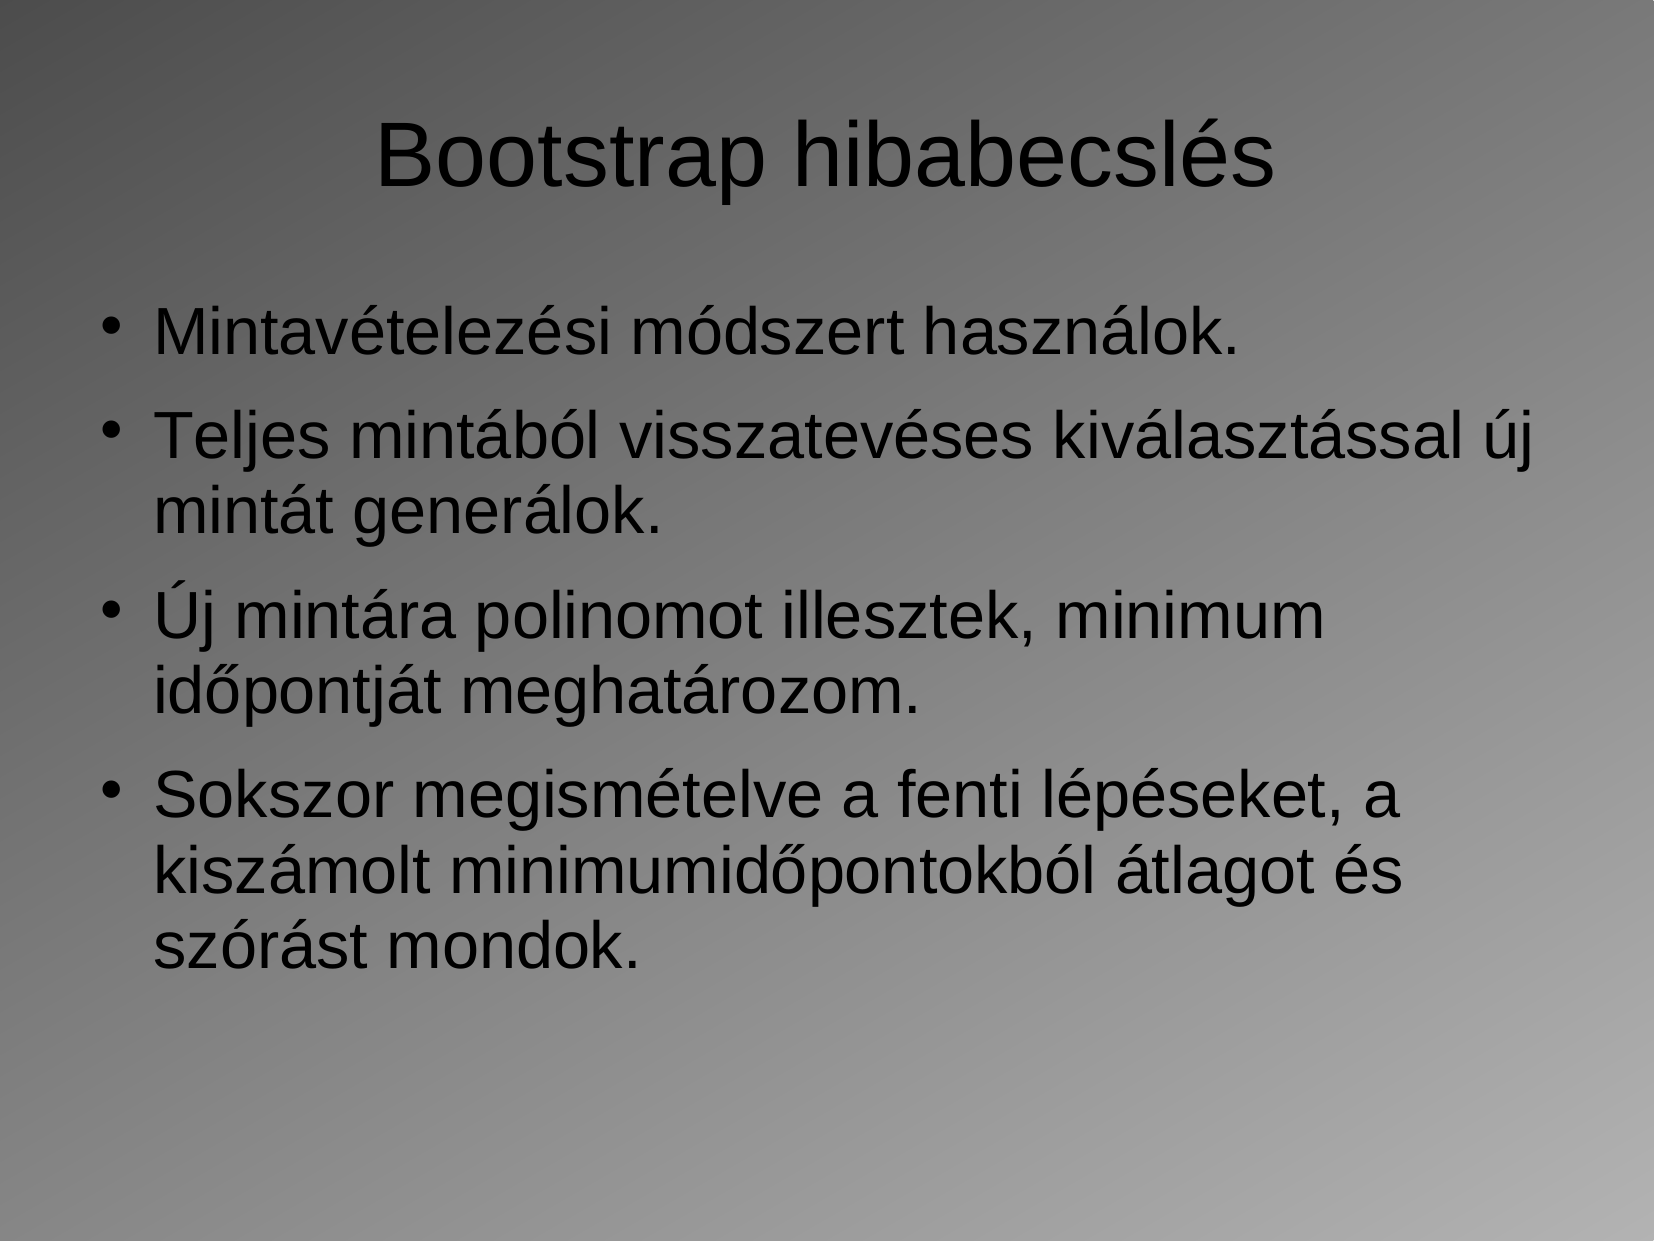

# Bootstrap hibabecslés
Mintavételezési módszert használok.
Teljes mintából visszatevéses kiválasztással új mintát generálok.
Új mintára polinomot illesztek, minimum időpontját meghatározom.
Sokszor megismételve a fenti lépéseket, a kiszámolt minimumidőpontokból átlagot és szórást mondok.